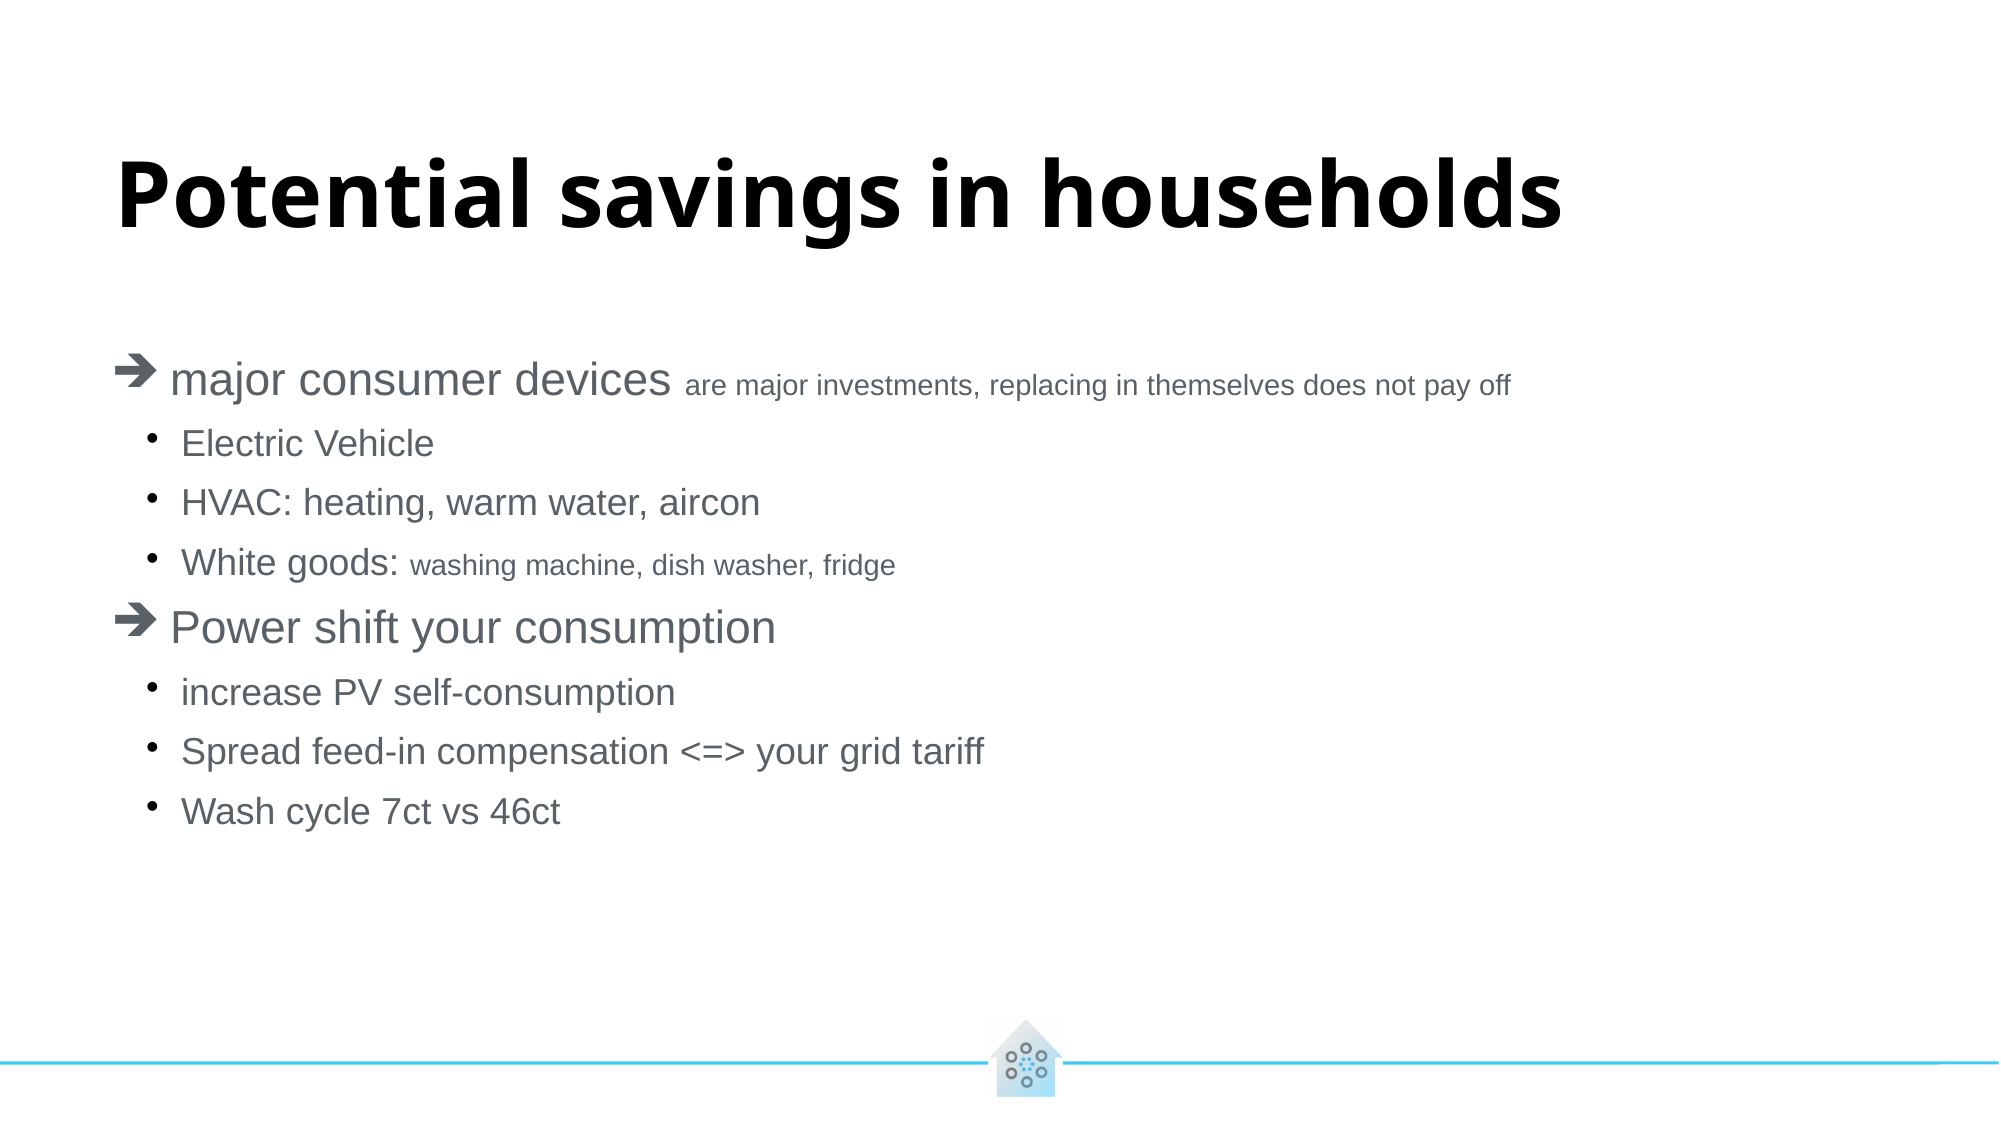

Potential savings in households
 major consumer devices are major investments, replacing in themselves does not pay off
Electric Vehicle
HVAC: heating, warm water, aircon
White goods: washing machine, dish washer, fridge
 Power shift your consumption
increase PV self-consumption
Spread feed-in compensation <=> your grid tariff
Wash cycle 7ct vs 46ct